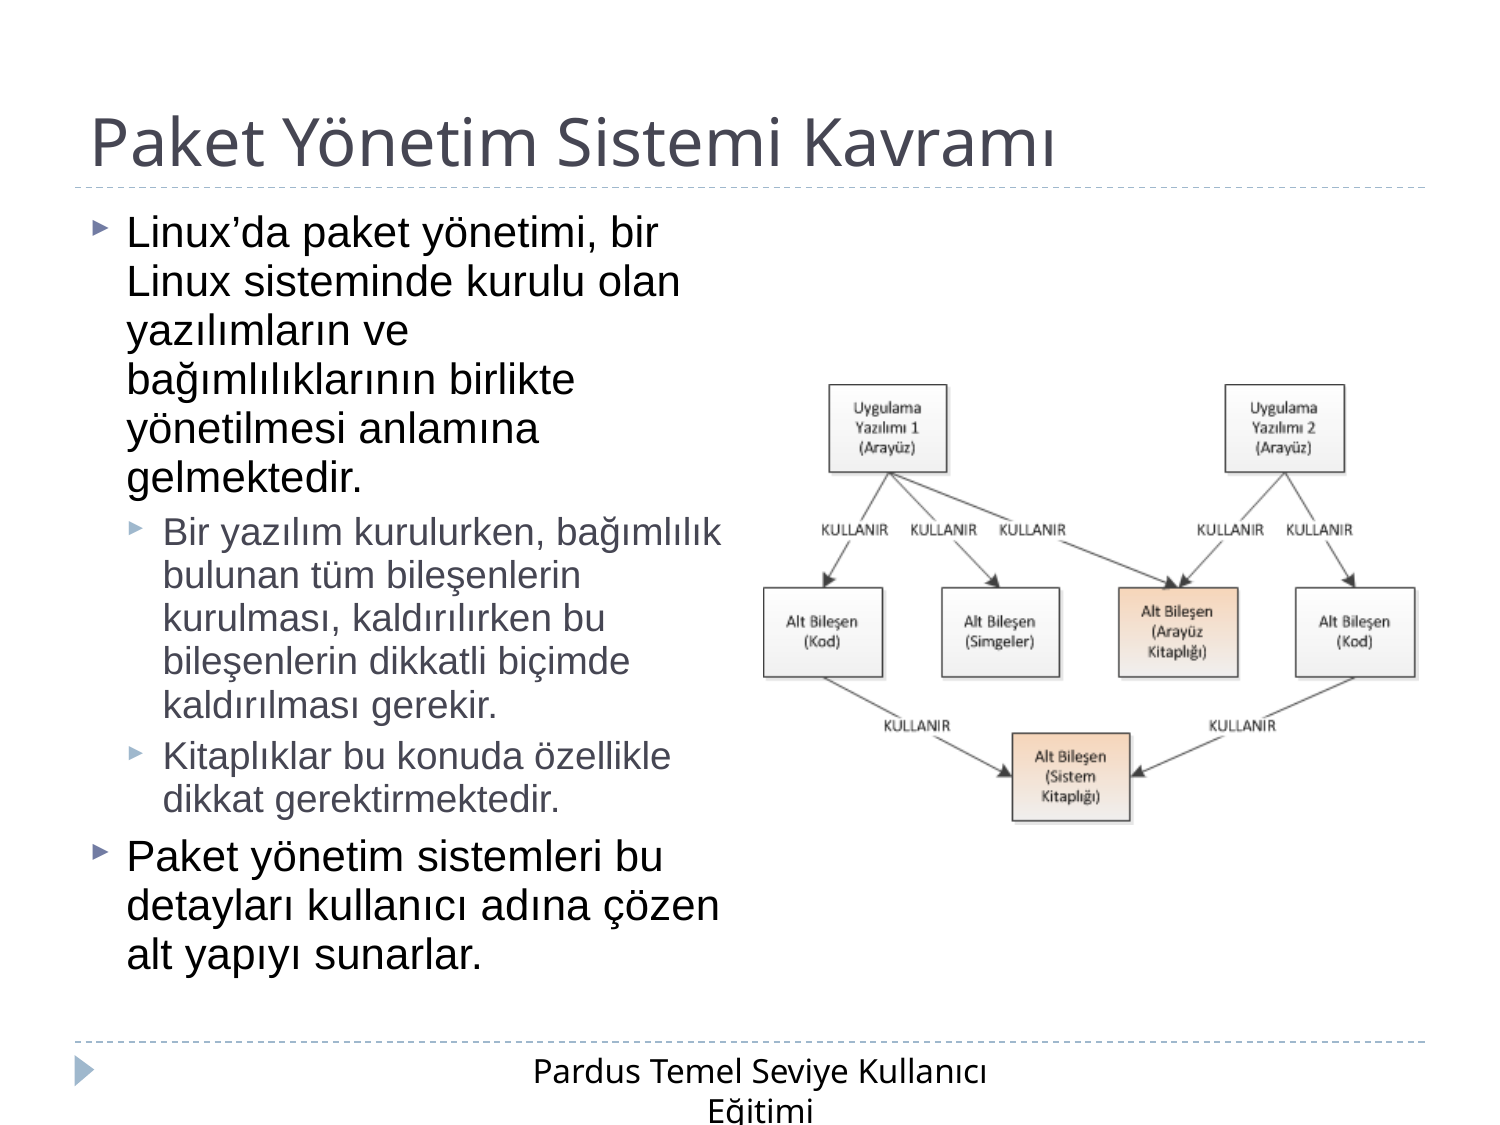

# Paket Yönetim Sistemi Kavramı
Linux’da paket yönetimi, bir Linux sisteminde kurulu olan yazılımların ve bağımlılıklarının birlikte yönetilmesi anlamına gelmektedir.
Bir yazılım kurulurken, bağımlılık bulunan tüm bileşenlerin kurulması, kaldırılırken bu bileşenlerin dikkatli biçimde kaldırılması gerekir.
Kitaplıklar bu konuda özellikle dikkat gerektirmektedir.
Paket yönetim sistemleri bu detayları kullanıcı adına çözen alt yapıyı sunarlar.